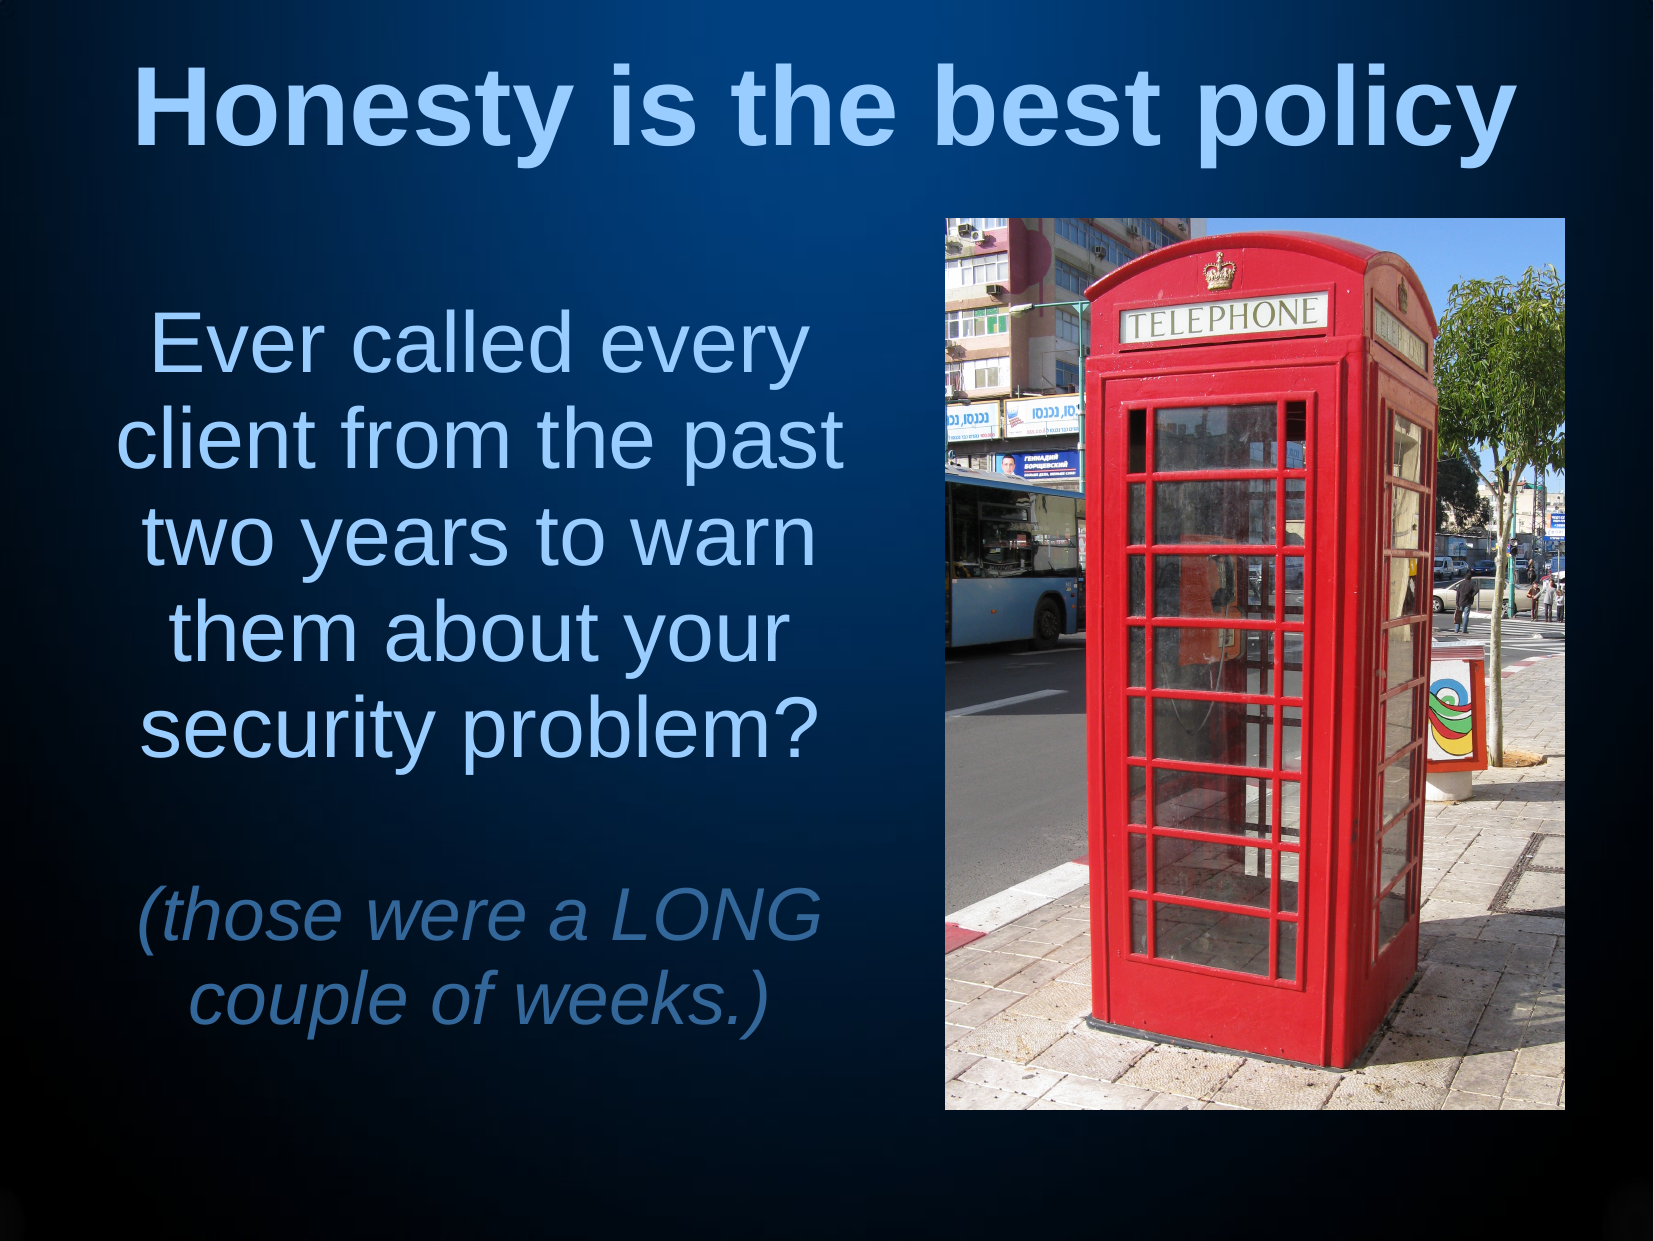

# Honesty is the best policy
Ever called every client from the past two years to warn them about your security problem?
(those were a LONG couple of weeks.)